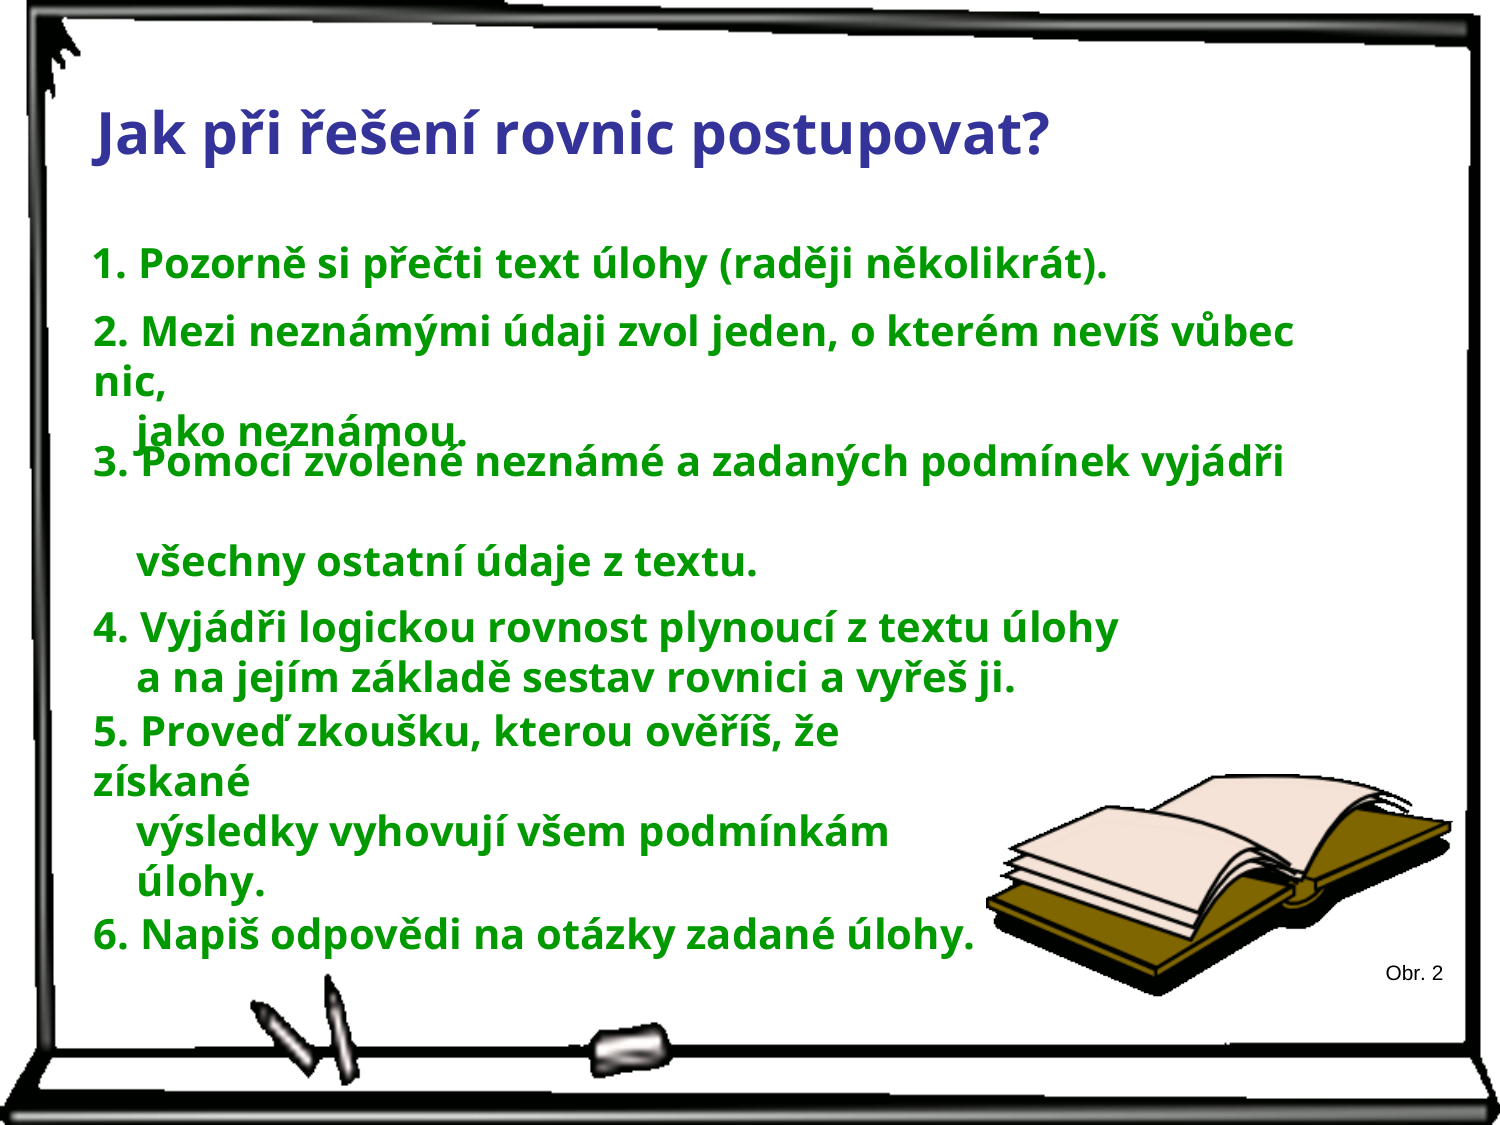

Jak při řešení rovnic postupovat?
1. Pozorně si přečti text úlohy (raději několikrát).
2. Mezi neznámými údaji zvol jeden, o kterém nevíš vůbec nic,
 jako neznámou.
3. Pomocí zvolené neznámé a zadaných podmínek vyjádři
 všechny ostatní údaje z textu.
4. Vyjádři logickou rovnost plynoucí z textu úlohy
 a na jejím základě sestav rovnici a vyřeš ji.
5. Proveď zkoušku, kterou ověříš, že získané
 výsledky vyhovují všem podmínkám
 úlohy.
6. Napiš odpovědi na otázky zadané úlohy.
Obr. 2